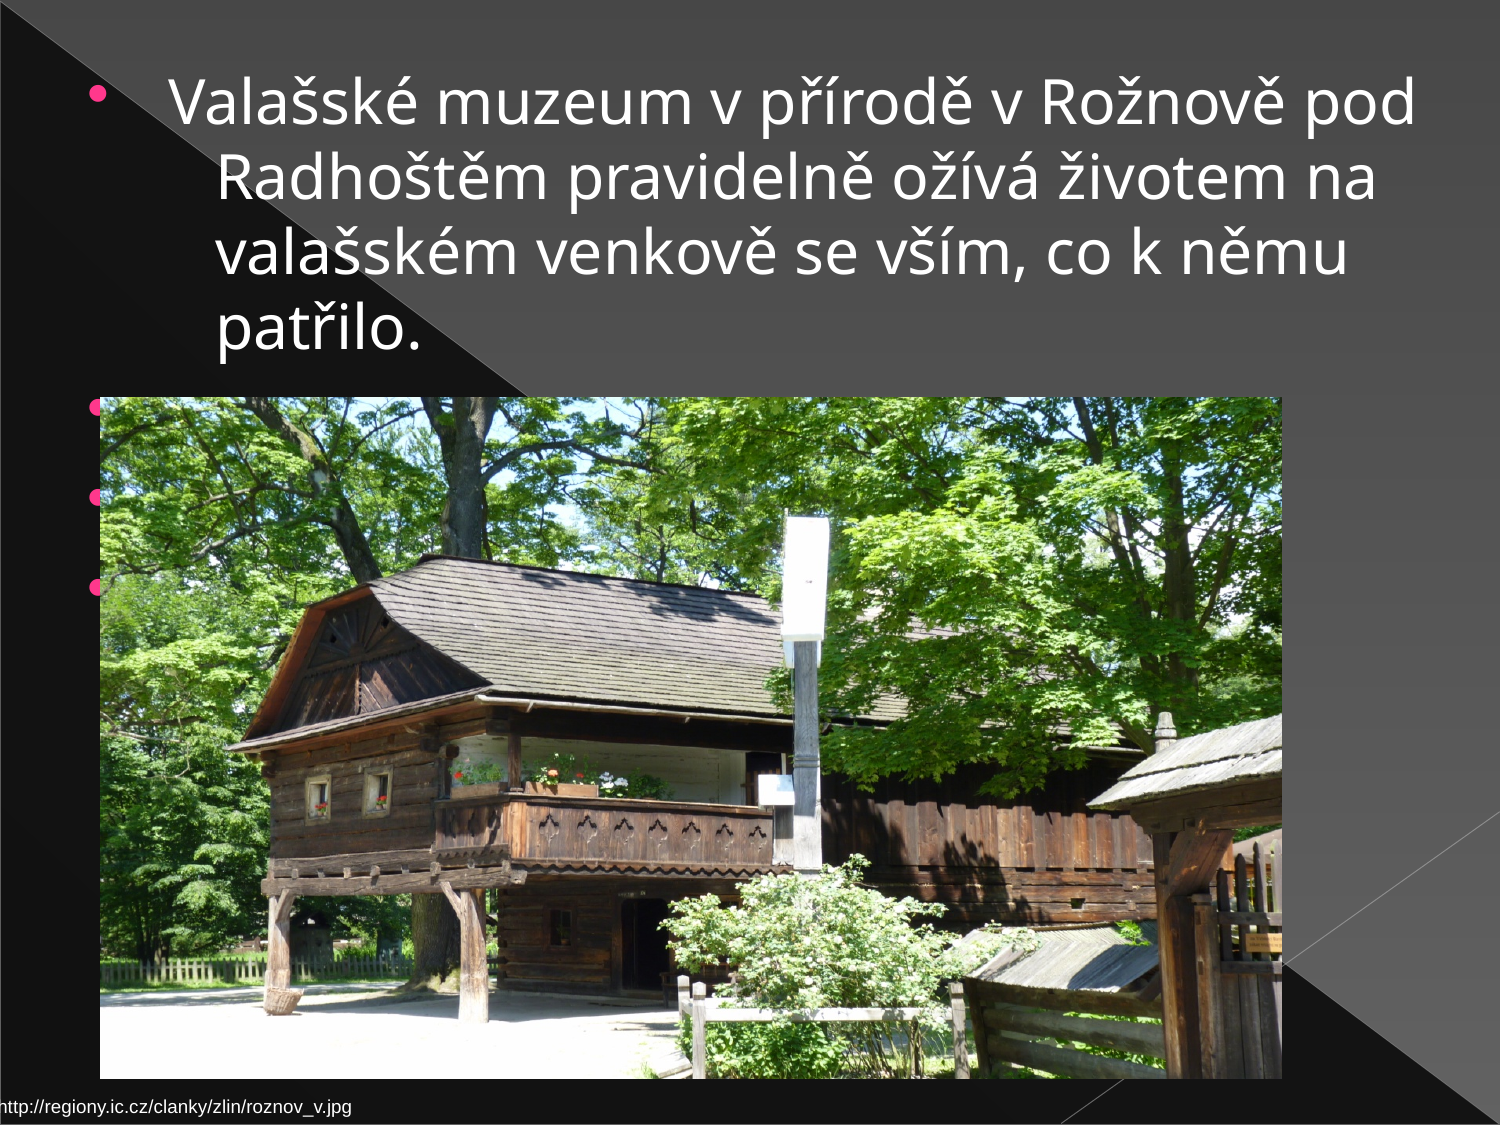

#
 Valašské muzeum v přírodě v Rožnově pod Radhoštěm pravidelně ožívá životem na valašském venkově se vším, co k němu patřilo.
http://regiony.ic.cz/clanky/zlin/roznov_v.jpg